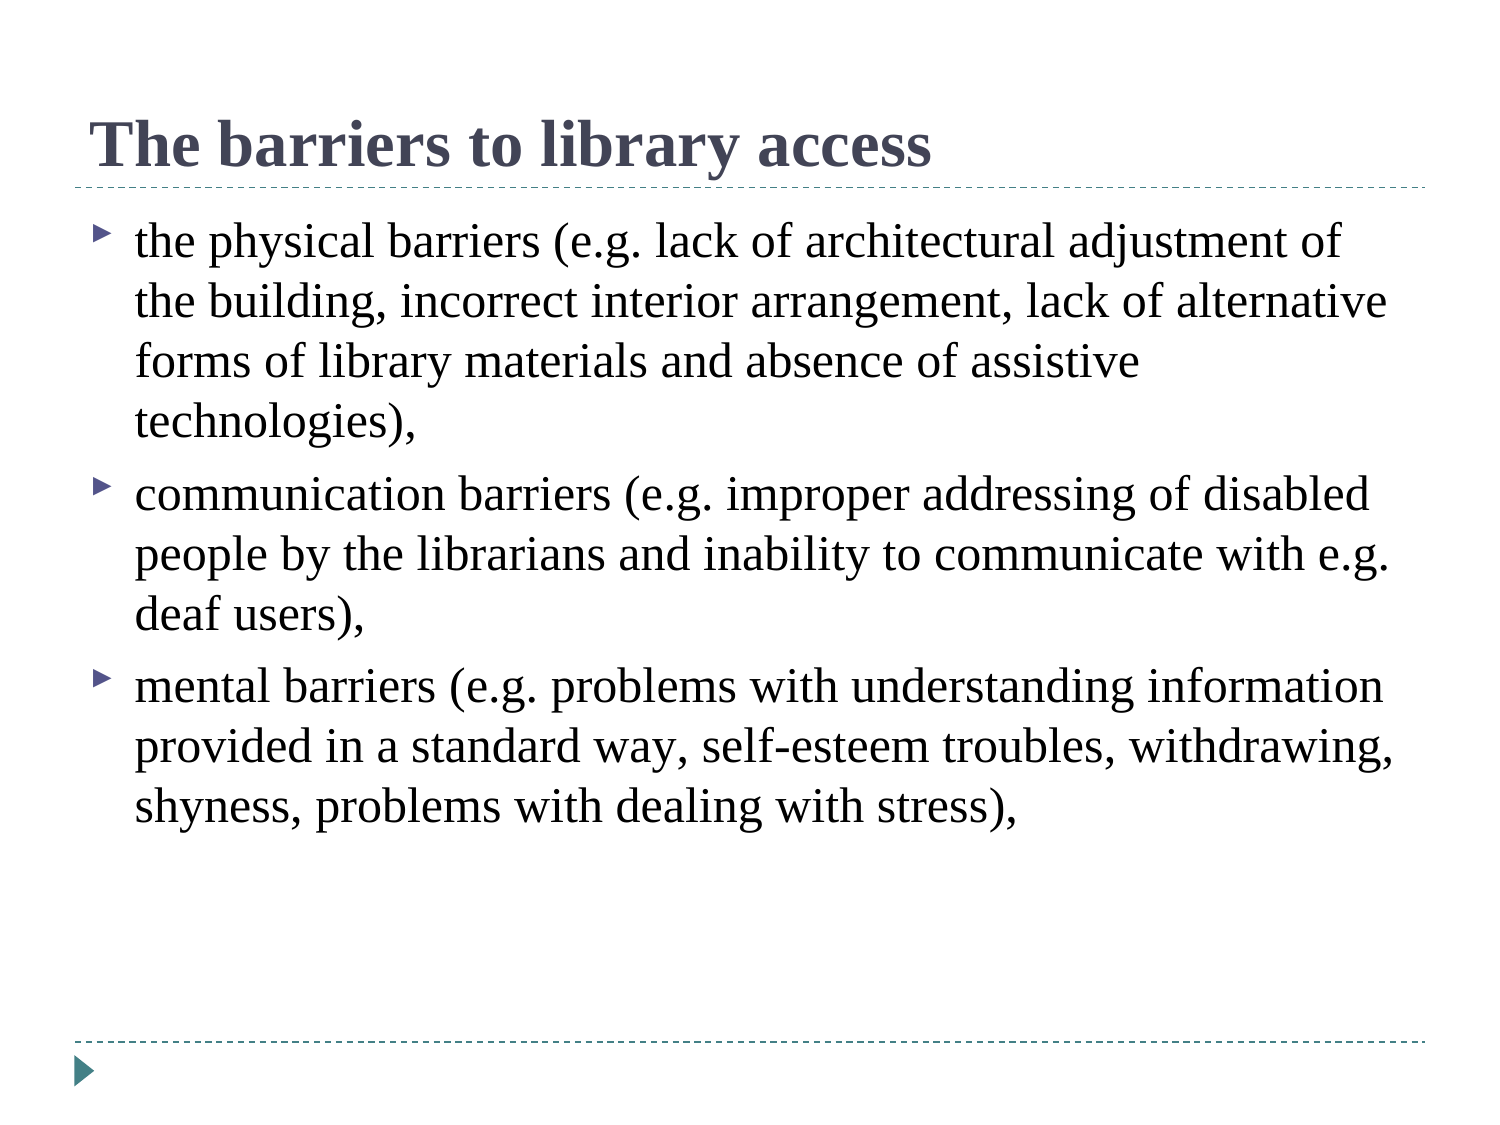

# The barriers to library access
the physical barriers (e.g. lack of architectural adjustment of the building, incorrect interior arrangement, lack of alternative forms of library materials and absence of assistive technologies),
communication barriers (e.g. improper addressing of disabled people by the librarians and inability to communicate with e.g. deaf users),
mental barriers (e.g. problems with understanding information provided in a standard way, self-esteem troubles, withdrawing, shyness, problems with dealing with stress),